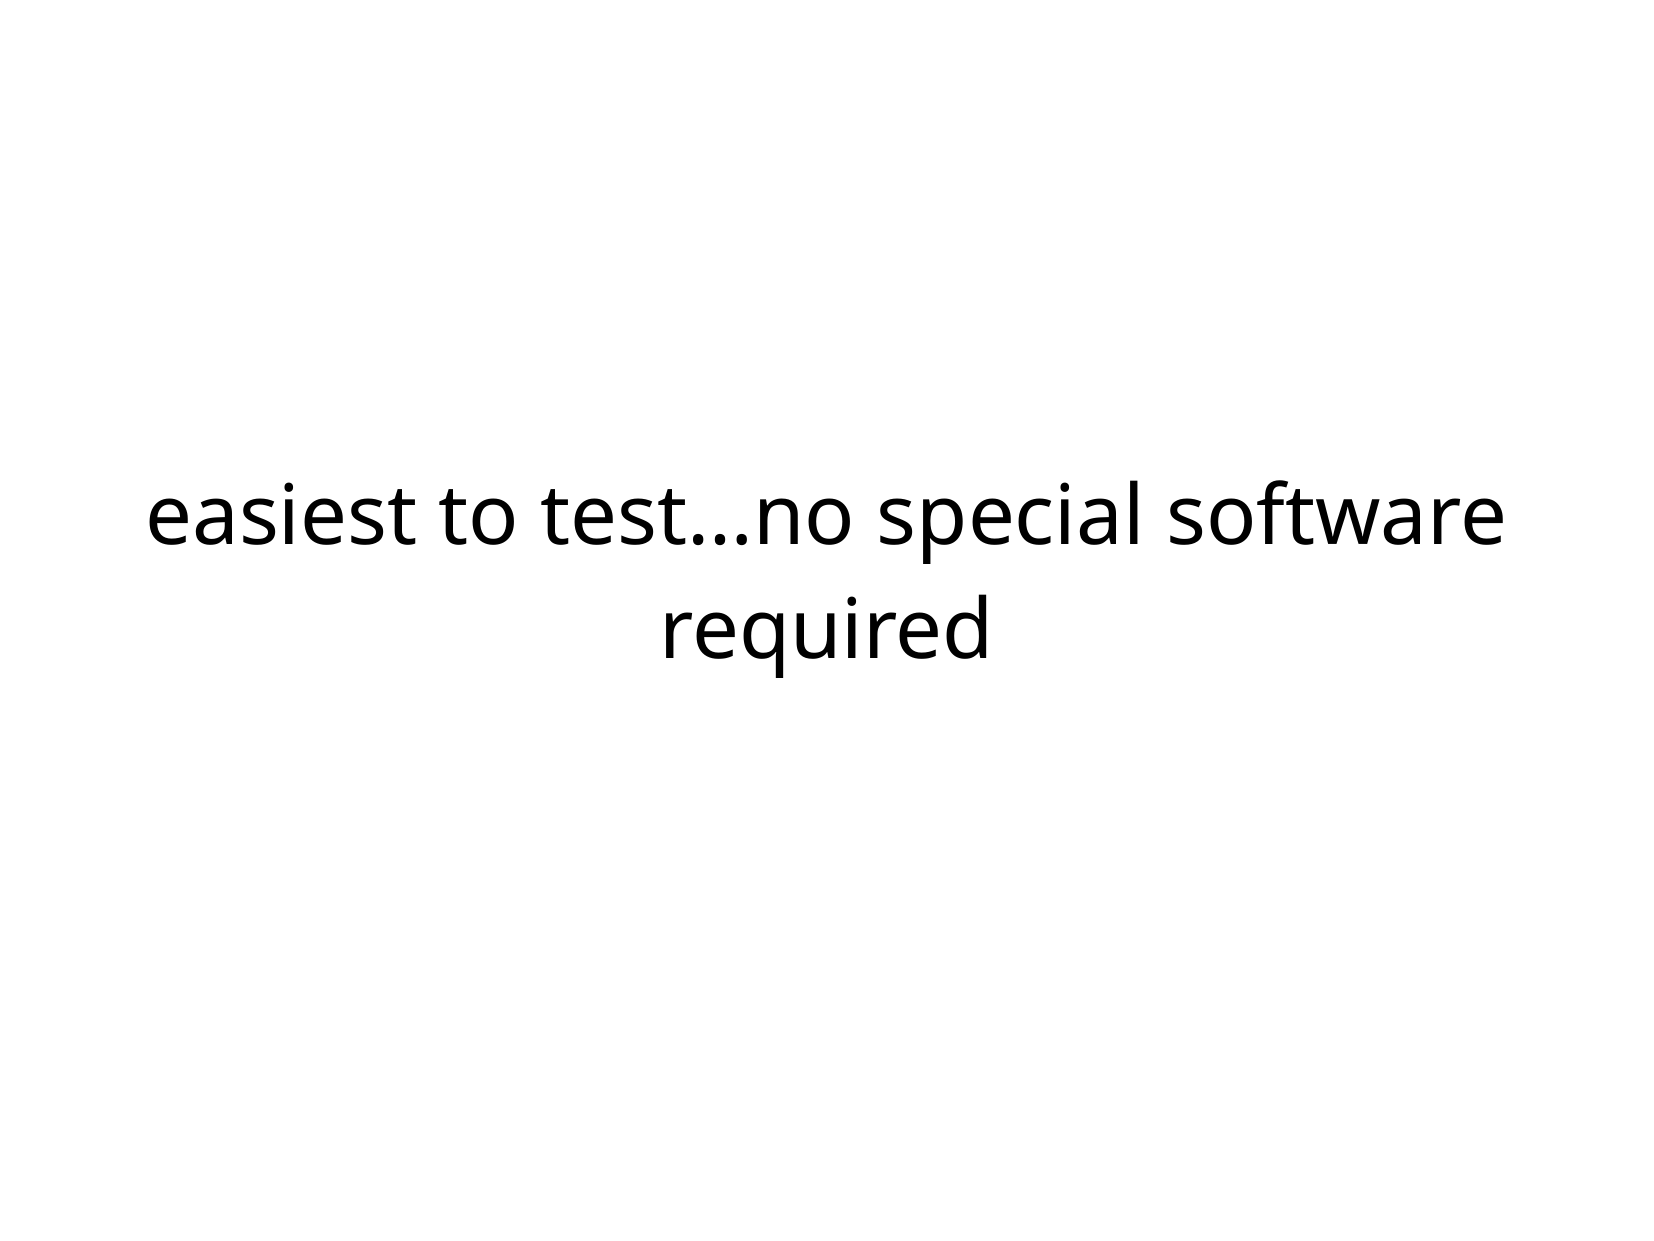

# easiest to test…no special software required